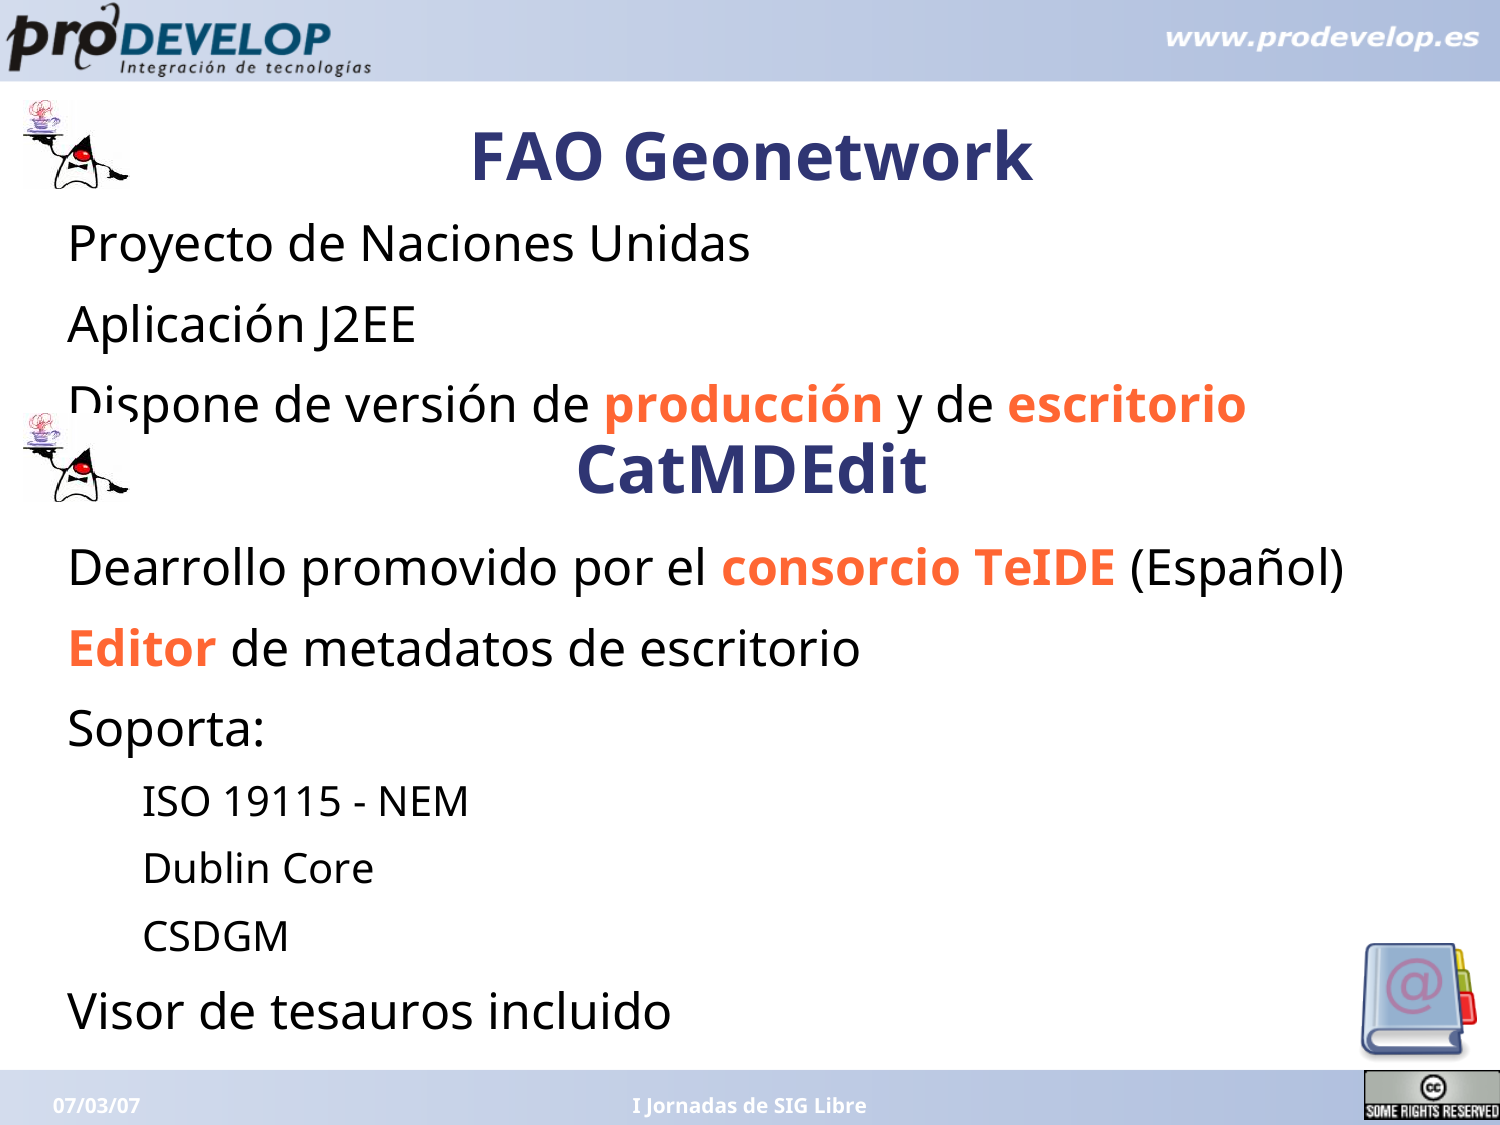

# FAO Geonetwork
Proyecto de Naciones Unidas
Aplicación J2EE
Dispone de versión de producción y de escritorio
CatMDEdit
Dearrollo promovido por el consorcio TeIDE (Español)
Editor de metadatos de escritorio
Soporta:
ISO 19115 - NEM
Dublin Core
CSDGM
Visor de tesauros incluido
25/10/2006
18
Plan Difusión Interna gvSIG v. 2.0